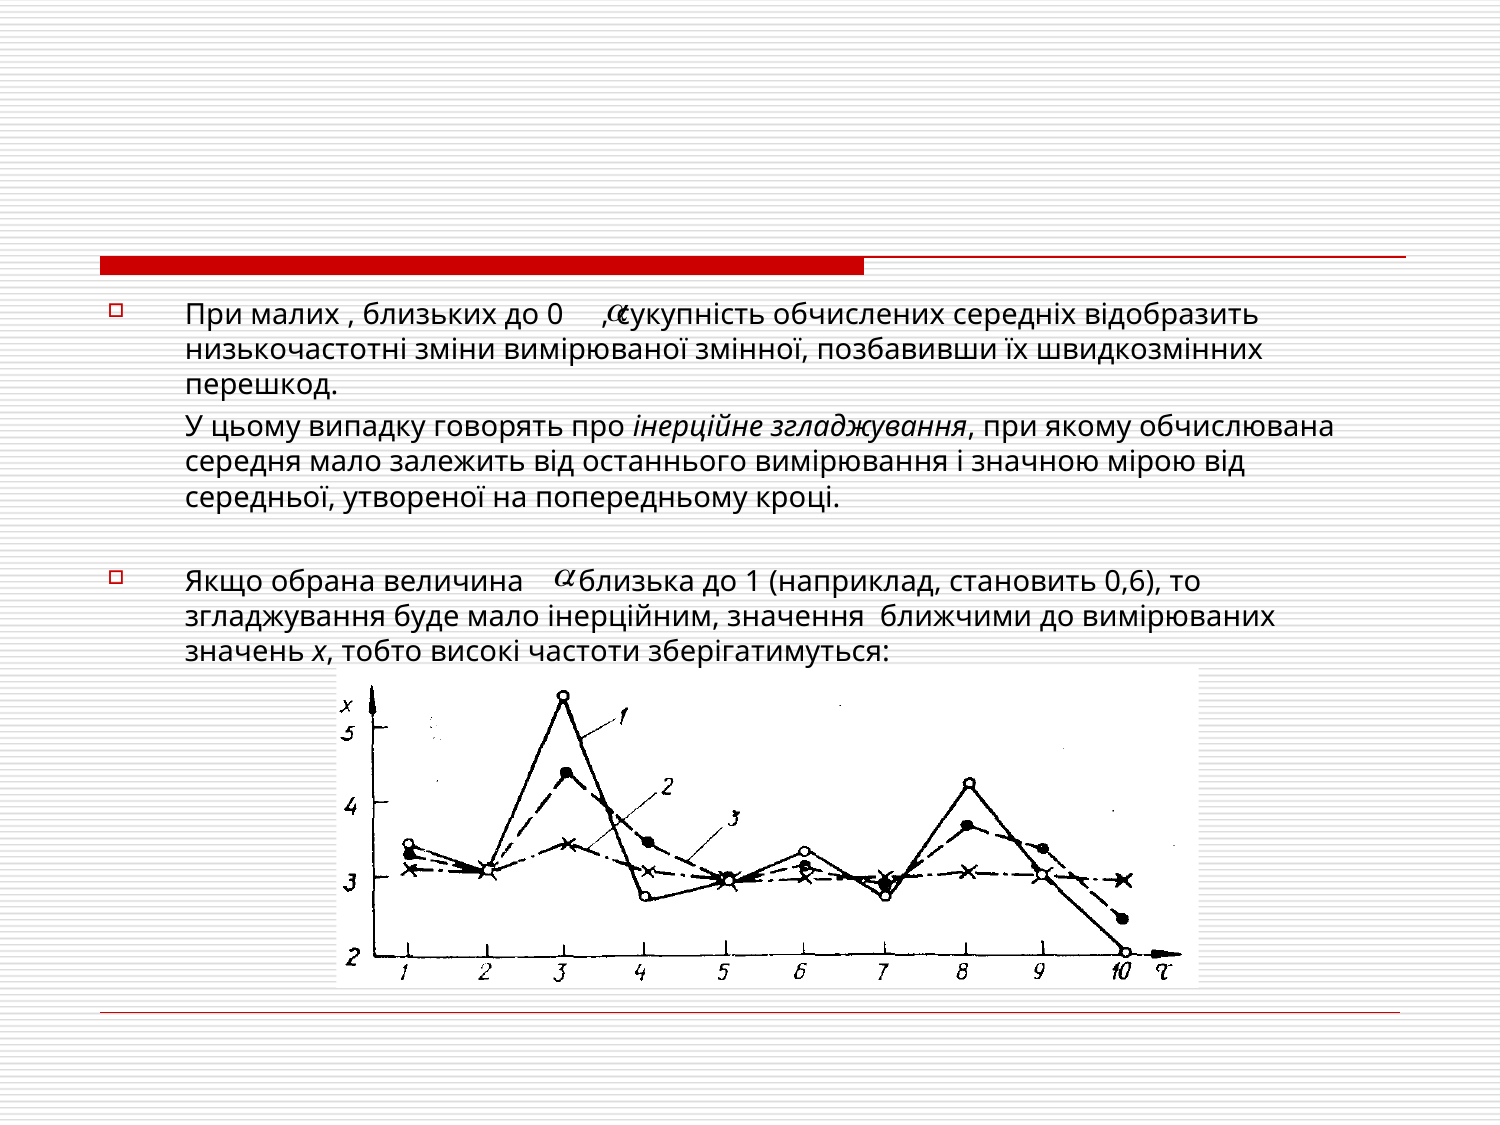

#
При малих , близьких до 0 , сукупність обчислених середніх відобразить низькочастотні зміни вимірюваної змінної, позбавивши їх швидкозмінних перешкод.
	У цьому випадку говорять про інерційне згладжування, при якому обчислювана середня мало залежить від останнього вимірювання і значною мірою від середньої, утвореної на попередньому кроці.
Якщо обрана величина - близька до 1 (наприклад, становить 0,6), то згладжування буде мало інерційним, значення ближчими до вимірюваних значень х, тобто високі частоти зберігатимуться: